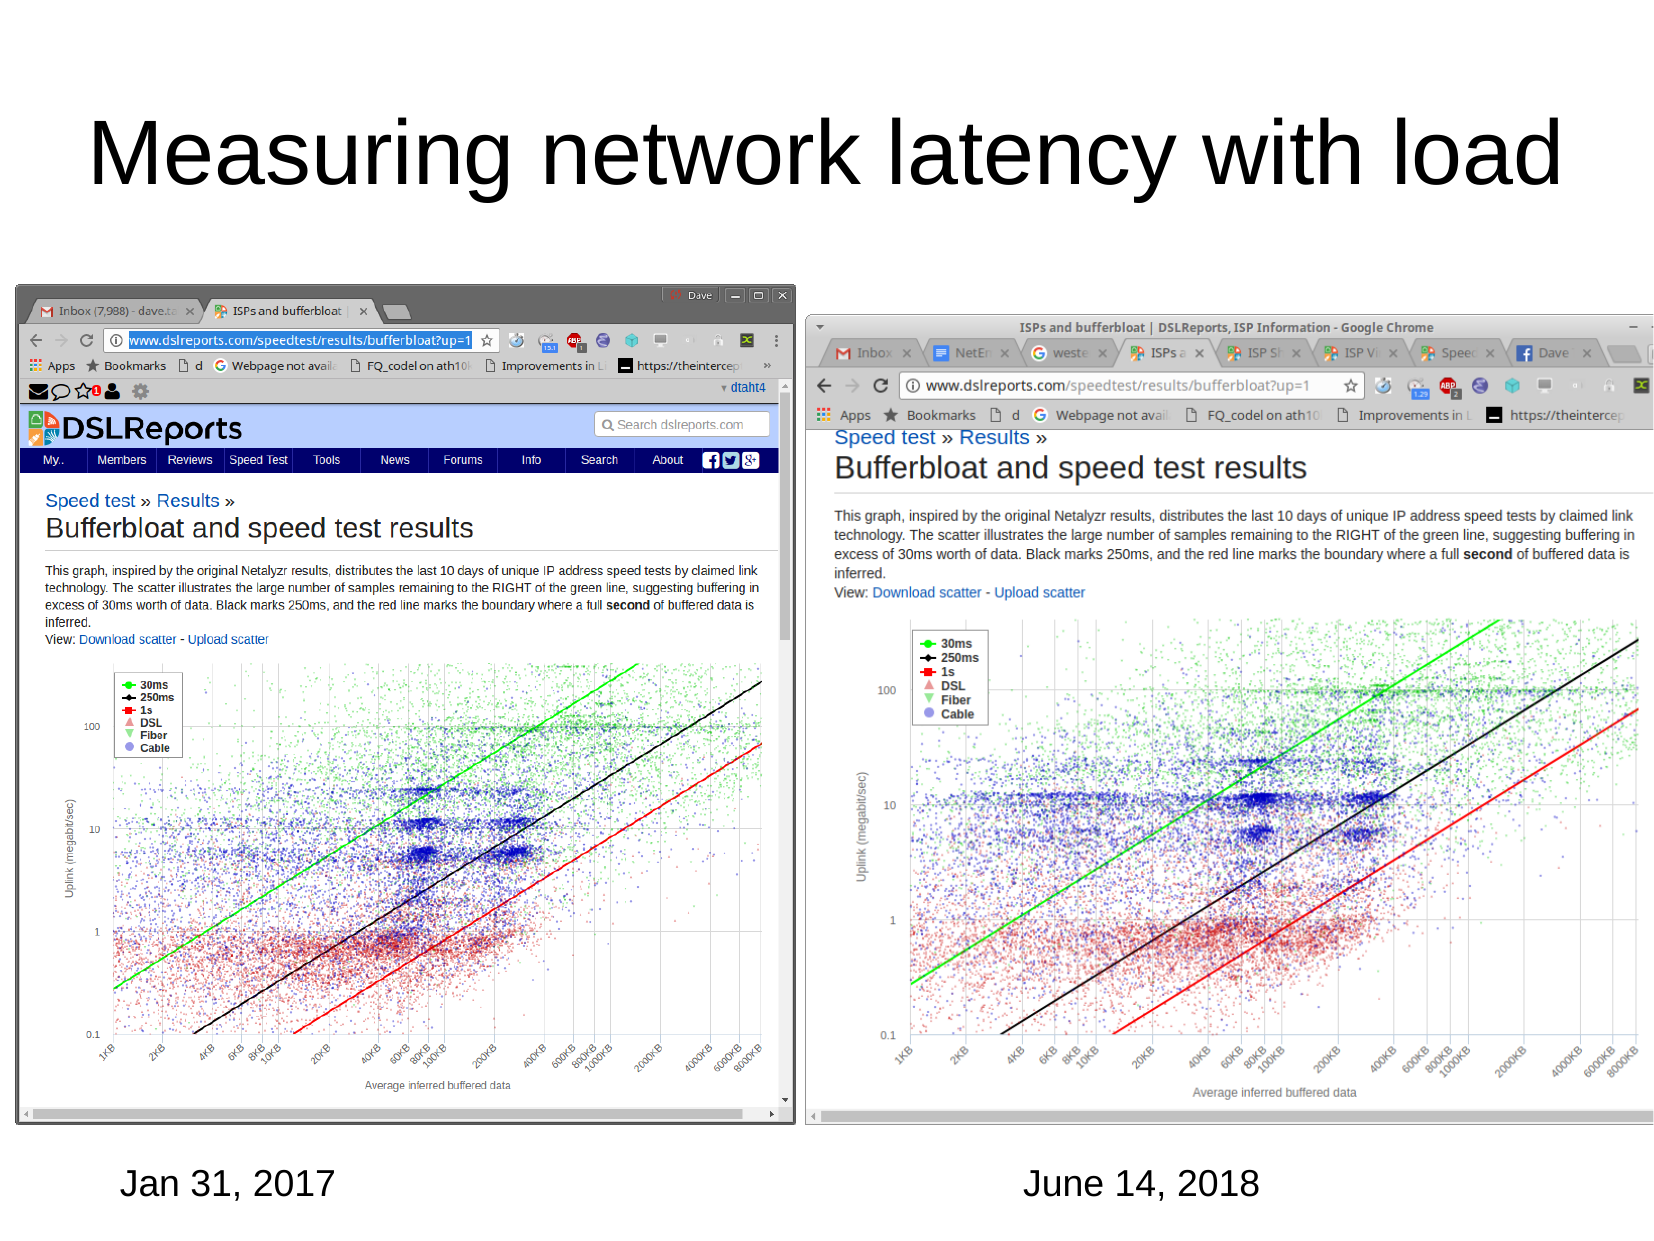

# Measuring network latency with load
Jan 31, 2017
June 14, 2018